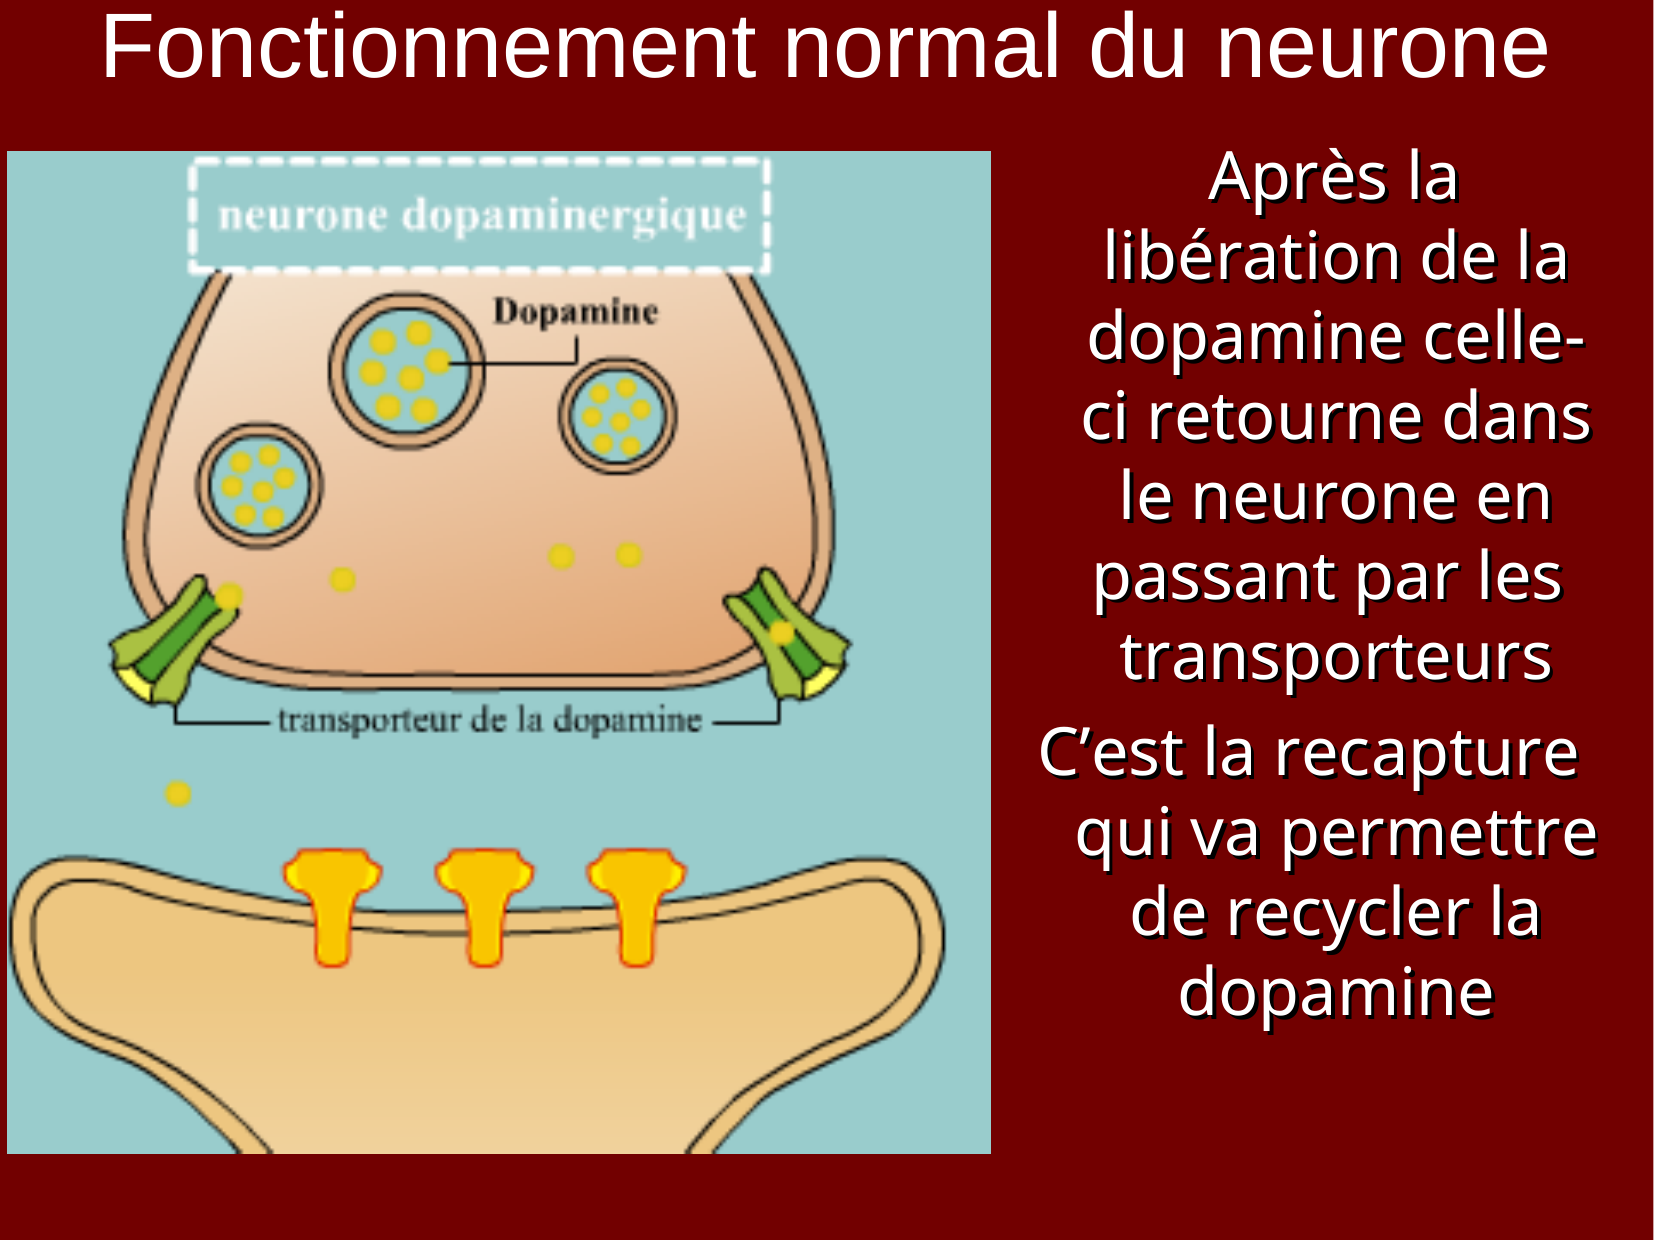

# Fonctionnement normal du neurone
 Après la libération de la dopamine celle-ci retourne dans le neurone en passant par les transporteurs
C’est la recapture qui va permettre de recycler la dopamine